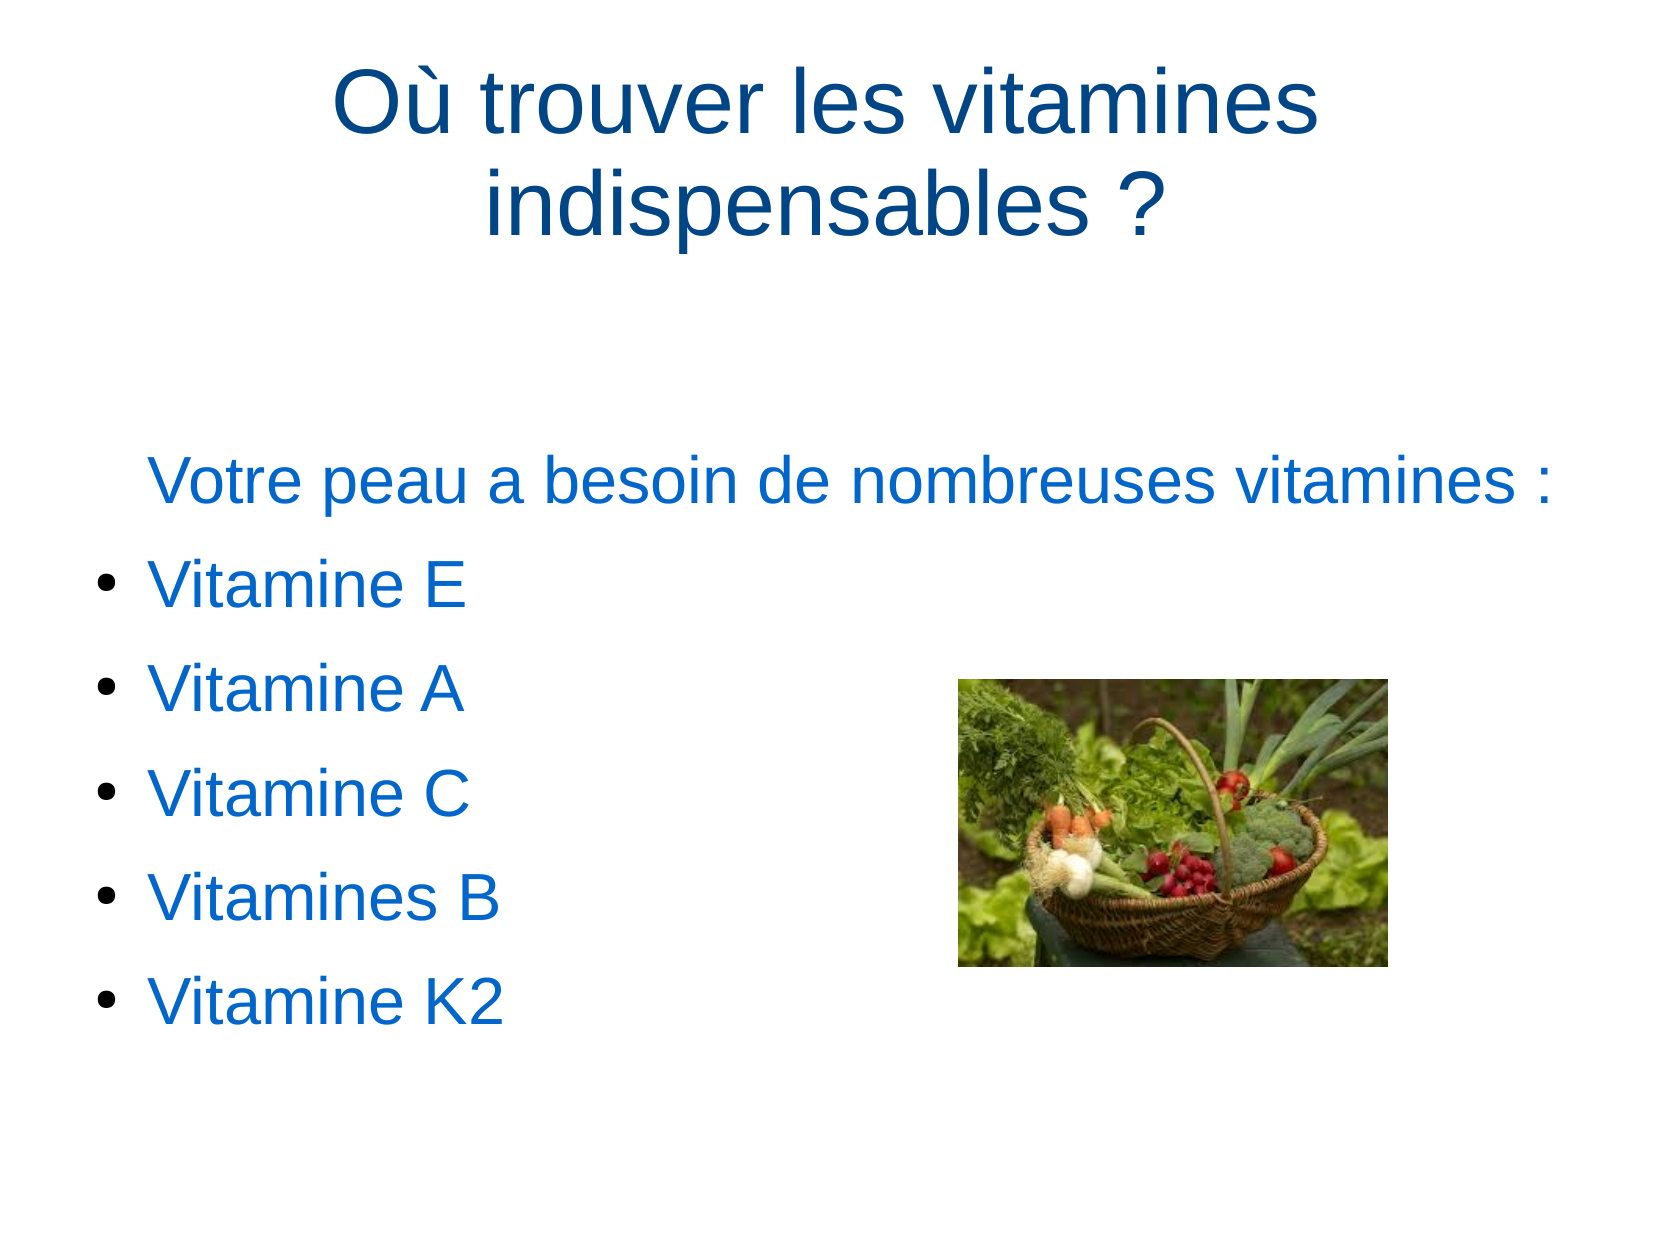

# Où trouver les vitamines indispensables ?
Votre peau a besoin de nombreuses vitamines :
Vitamine E
Vitamine A
Vitamine C
Vitamines B
Vitamine K2